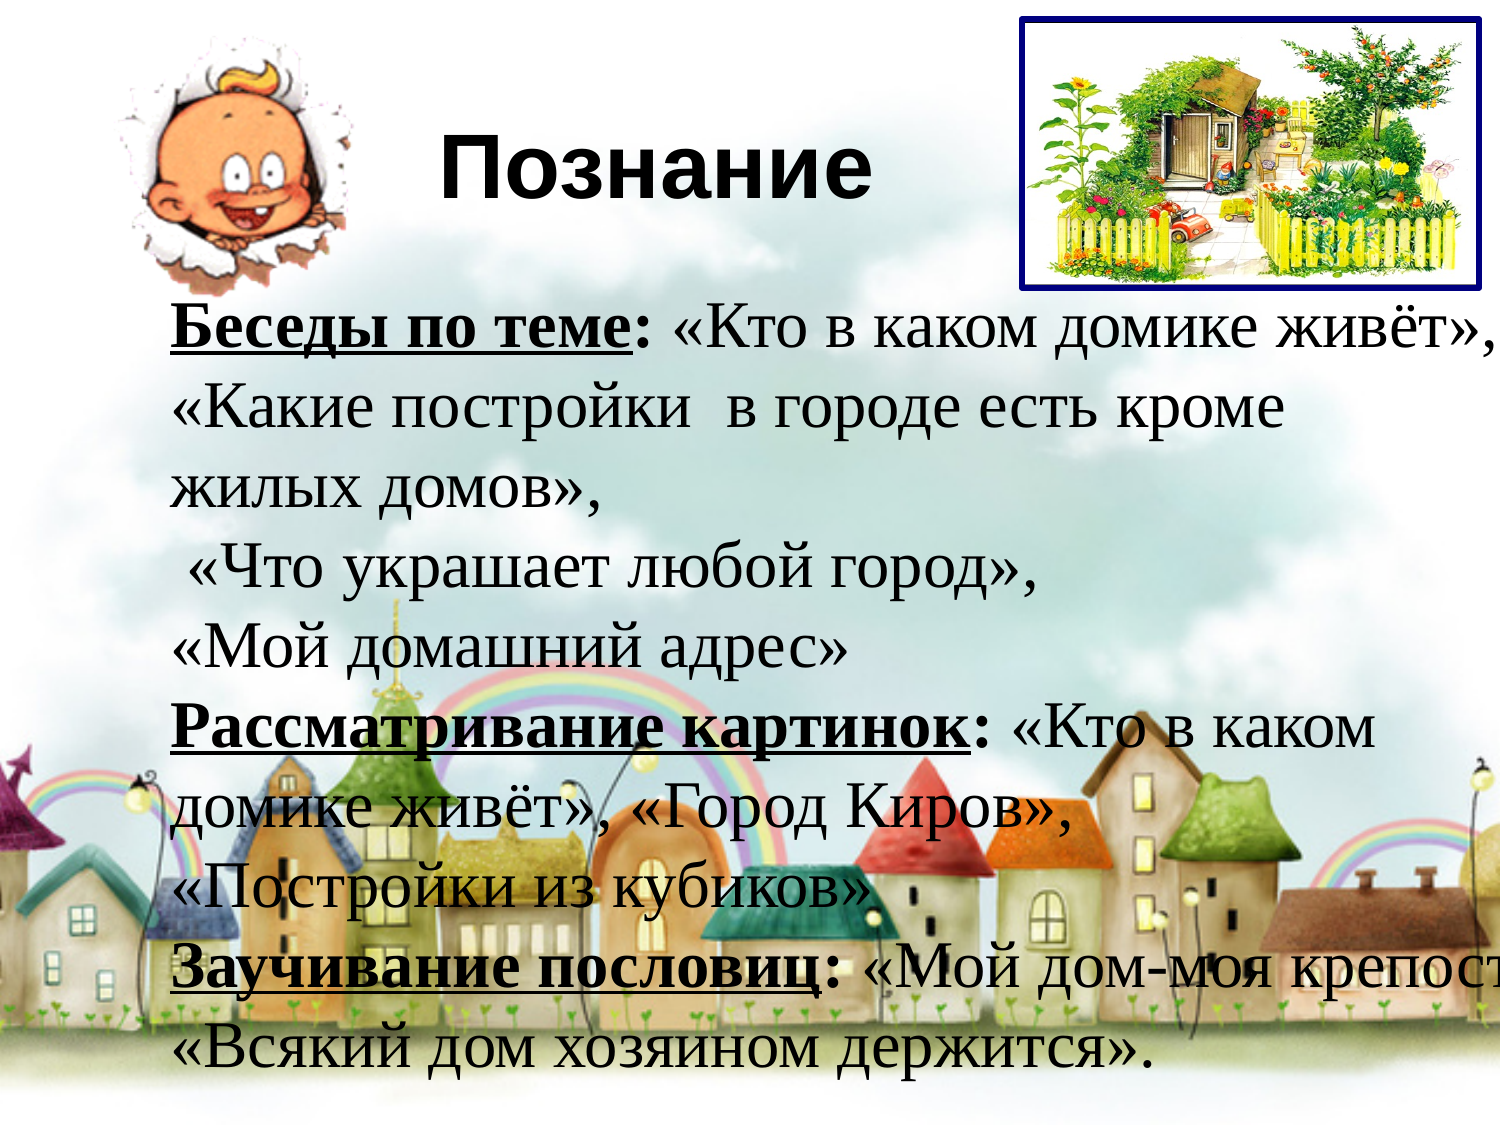

Познание
Беседы по теме: «Кто в каком домике живёт»,
«Какие постройки в городе есть кроме
жилых домов»,
 «Что украшает любой город»,
«Мой домашний адрес»
Рассматривание картинок: «Кто в каком
домике живёт», «Город Киров»,
«Постройки из кубиков»
Заучивание пословиц: «Мой дом-моя крепость»,
«Всякий дом хозяином держится».